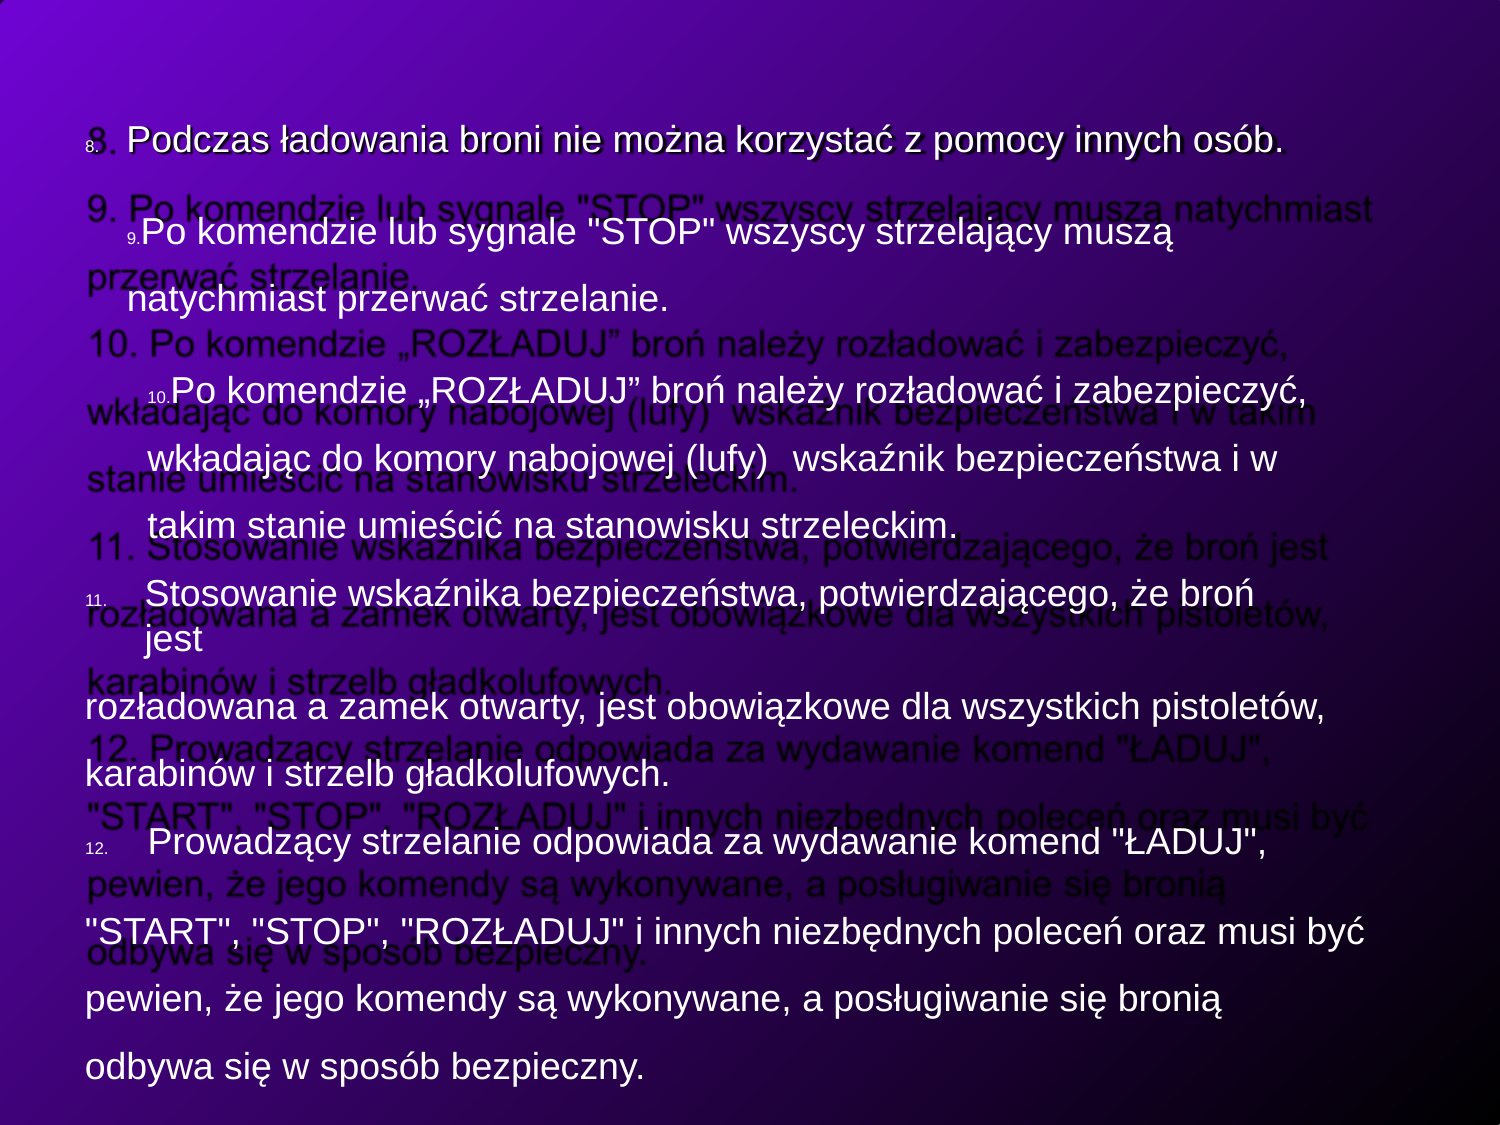

Podczas ładowania broni nie można korzystać z pomocy innych osób.
Po komendzie lub sygnale "STOP" wszyscy strzelający muszą natychmiast przerwać strzelanie.
Po komendzie „ROZŁADUJ” broń należy rozładować i zabezpieczyć, wkładając do komory nabojowej (lufy)	wskaźnik bezpieczeństwa i w takim stanie umieścić na stanowisku strzeleckim.
Stosowanie wskaźnika bezpieczeństwa, potwierdzającego, że broń jest
rozładowana a zamek otwarty, jest obowiązkowe dla wszystkich pistoletów, karabinów i strzelb gładkolufowych.
Prowadzący strzelanie odpowiada za wydawanie komend "ŁADUJ",
"START", "STOP", "ROZŁADUJ" i innych niezbędnych poleceń oraz musi być pewien, że jego komendy są wykonywane, a posługiwanie się bronią
odbywa się w sposób bezpieczny.